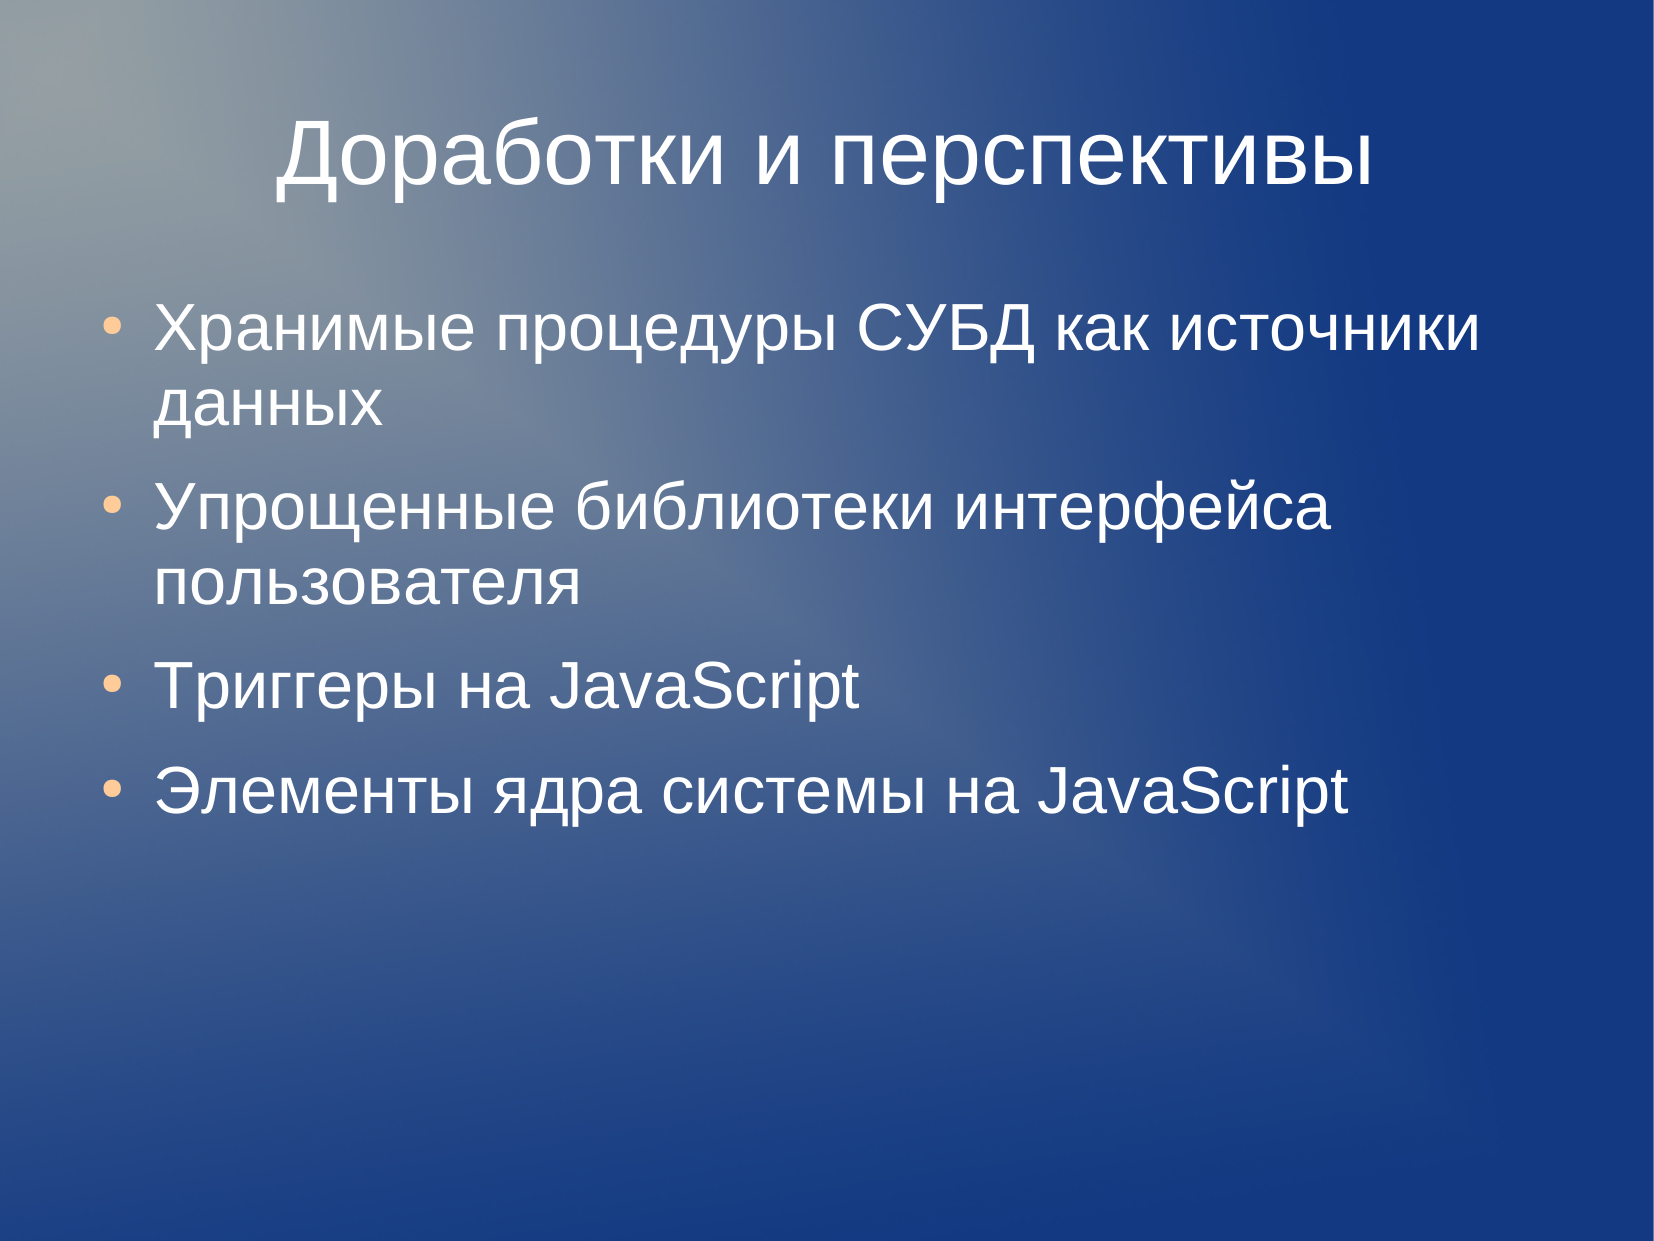

# Доработки и перспективы
Хранимые процедуры СУБД как источники данных
Упрощенные библиотеки интерфейса пользователя
Триггеры на JavaScript
Элементы ядра системы на JavaScript